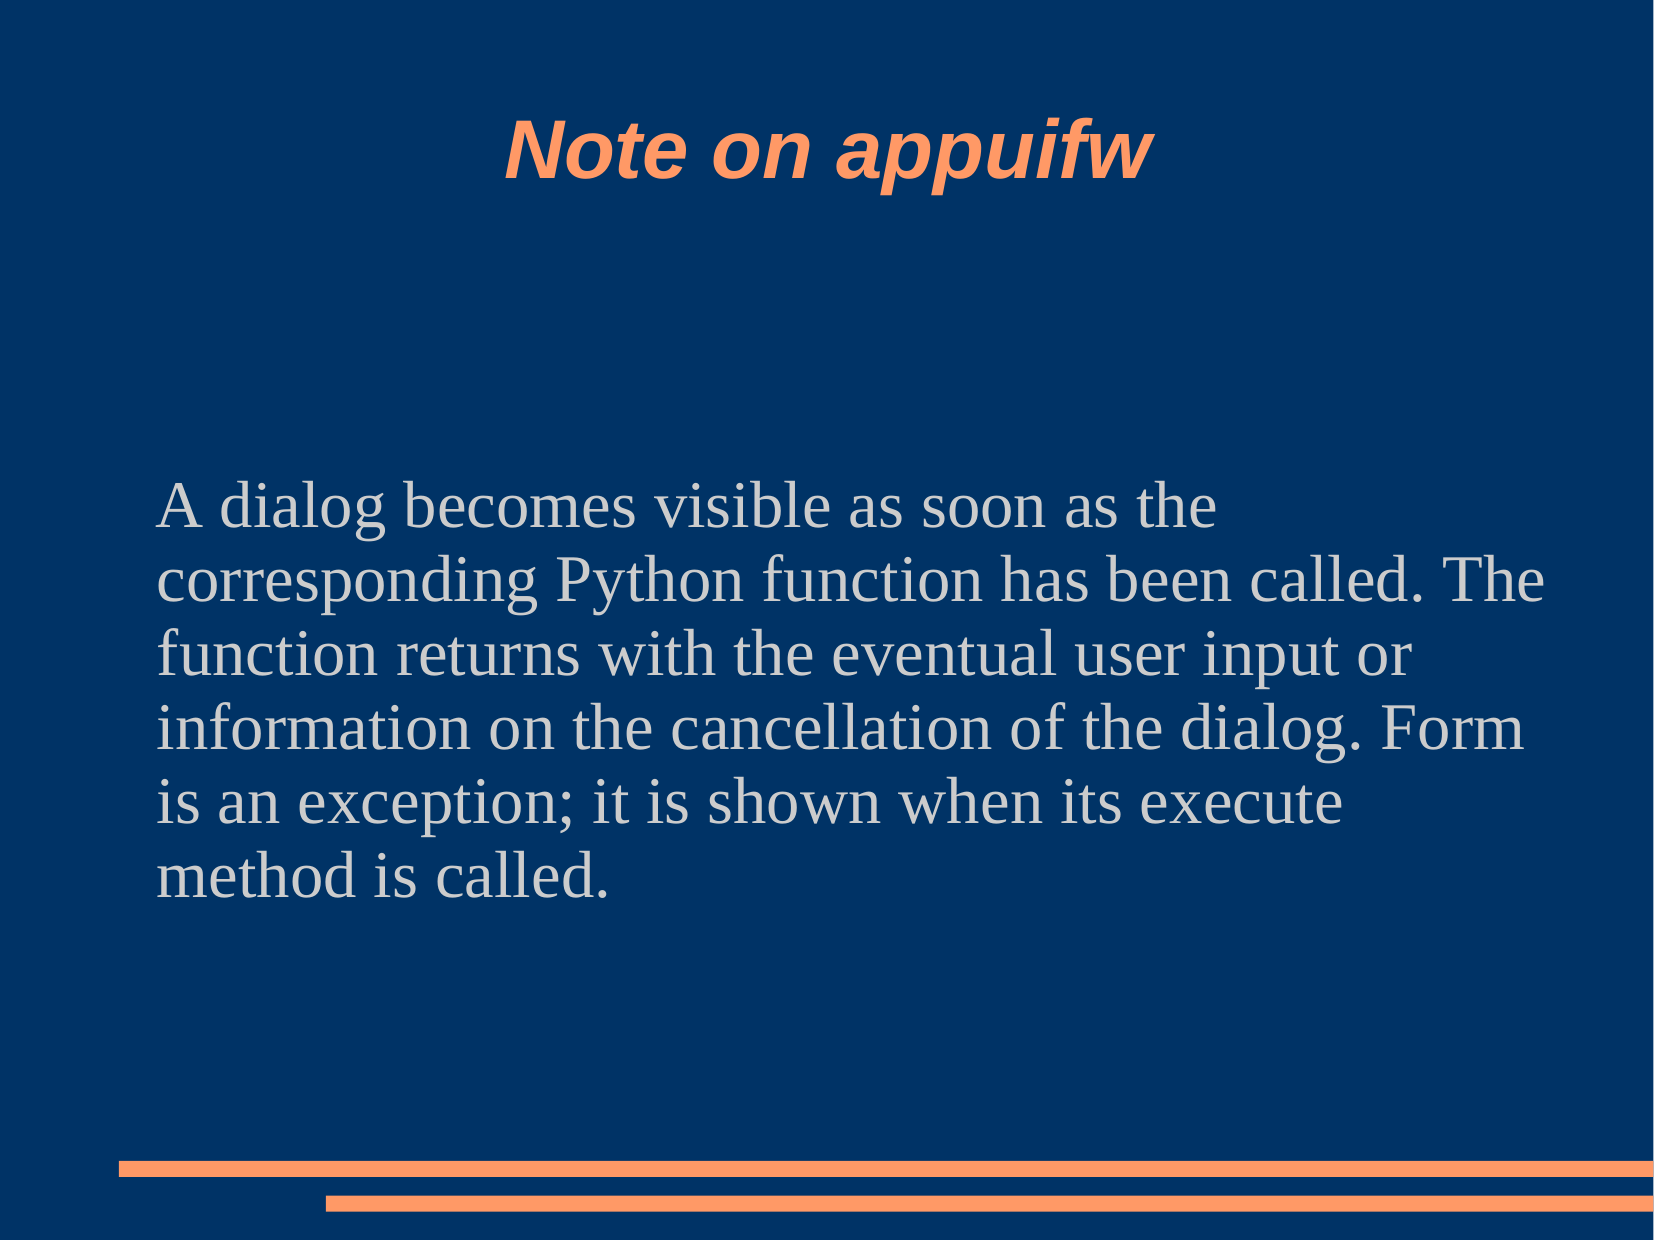

# Note on appuifw
 A dialog becomes visible as soon as the corresponding Python function has been called. The function returns with the eventual user input or information on the cancellation of the dialog. Form is an exception; it is shown when its execute method is called.